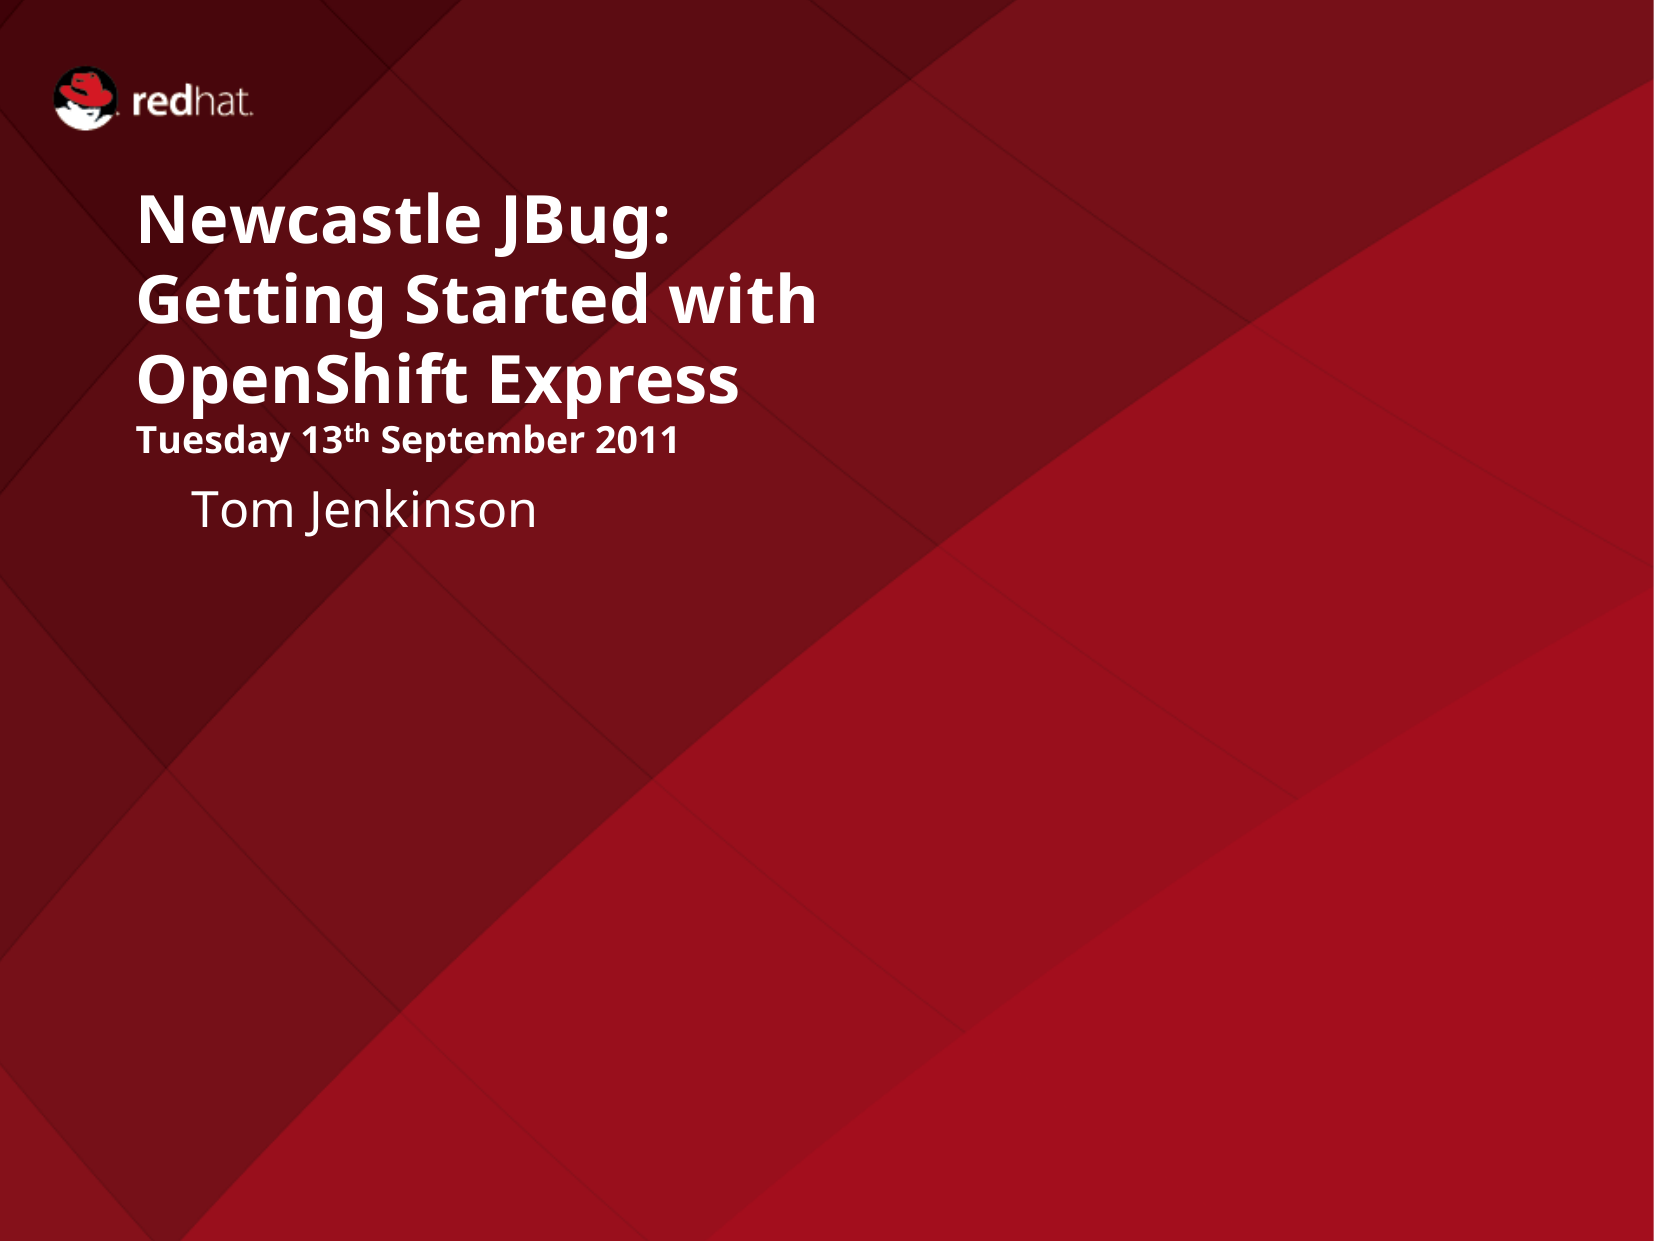

# Newcastle JBug: Getting Started with OpenShift Express Tuesday 13th September 2011
Tom Jenkinson